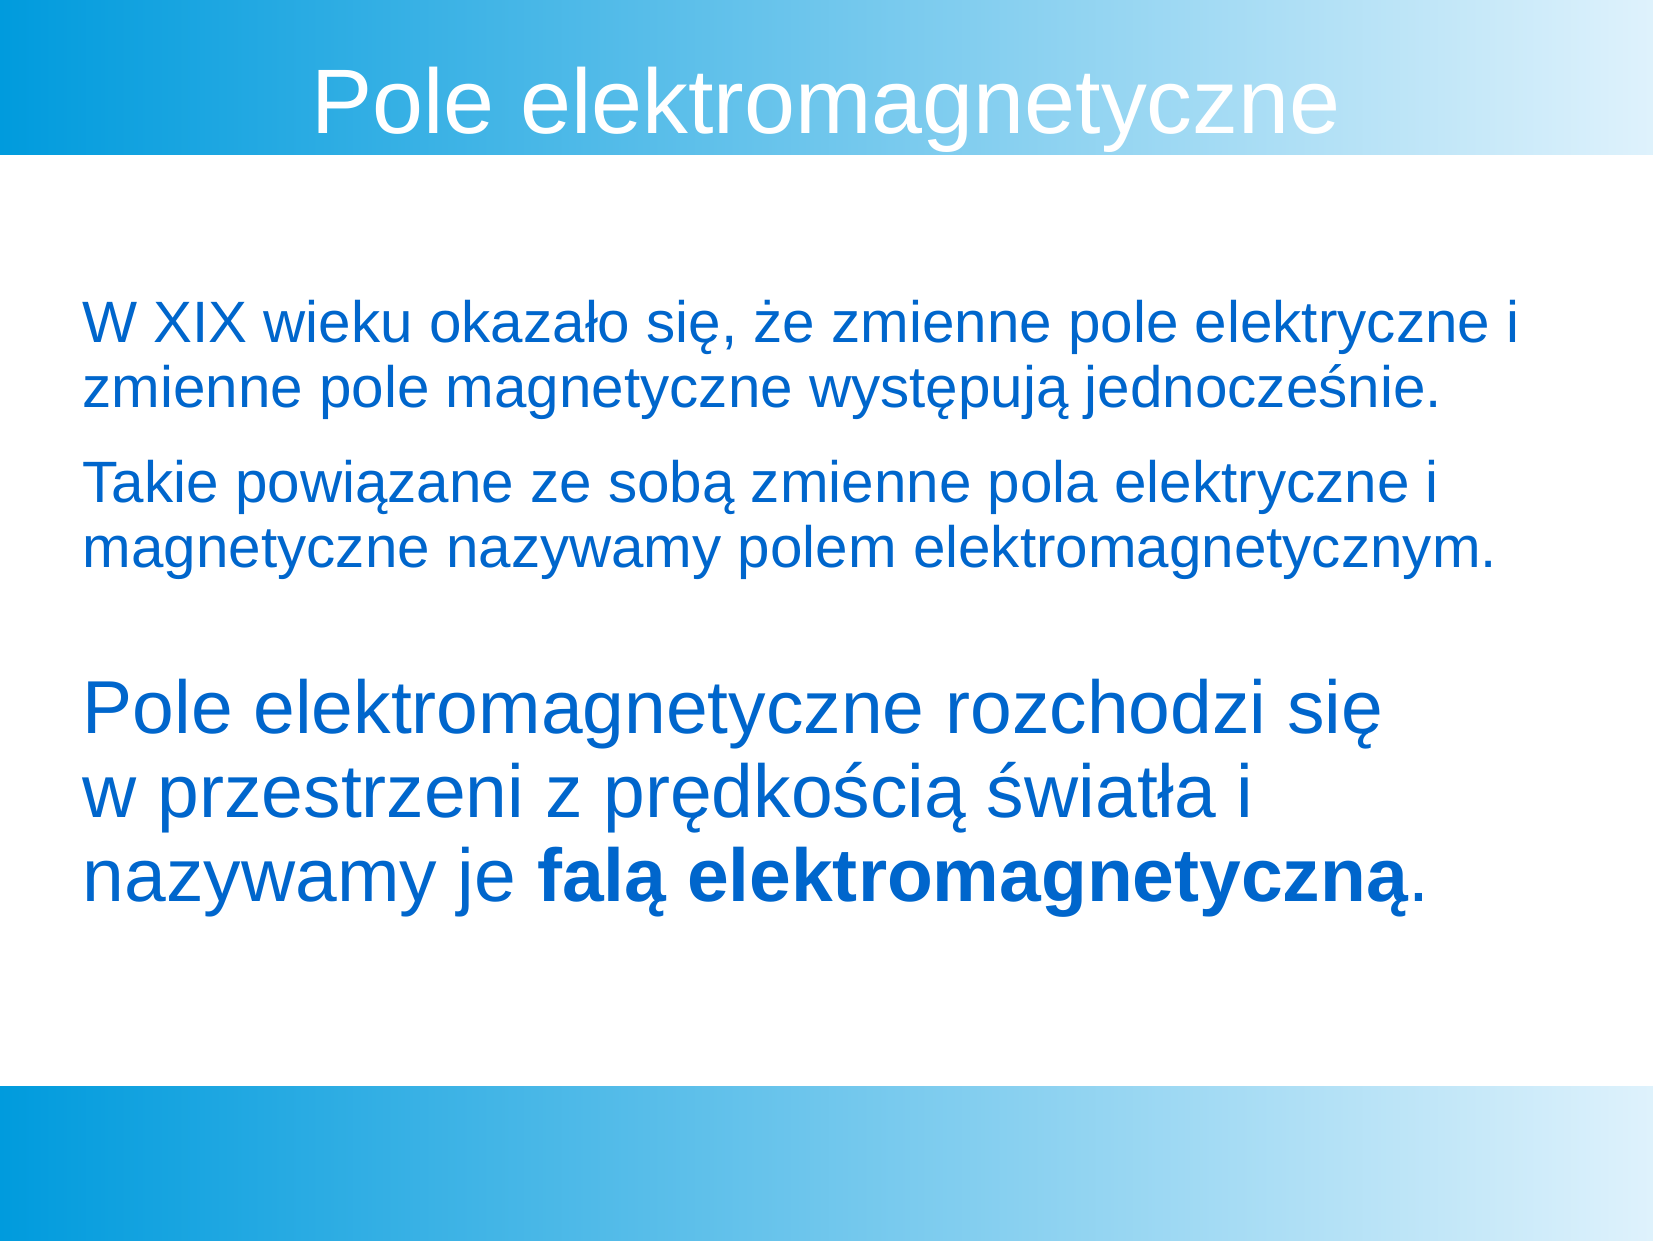

Pole elektromagnetyczne
# W XIX wieku okazało się, że zmienne pole elektryczne i zmienne pole magnetyczne występują jednocześnie.
Takie powiązane ze sobą zmienne pola elektryczne i magnetyczne nazywamy polem elektromagnetycznym.
Pole elektromagnetyczne rozchodzi się w przestrzeni z prędkością światła i nazywamy je falą elektromagnetyczną.